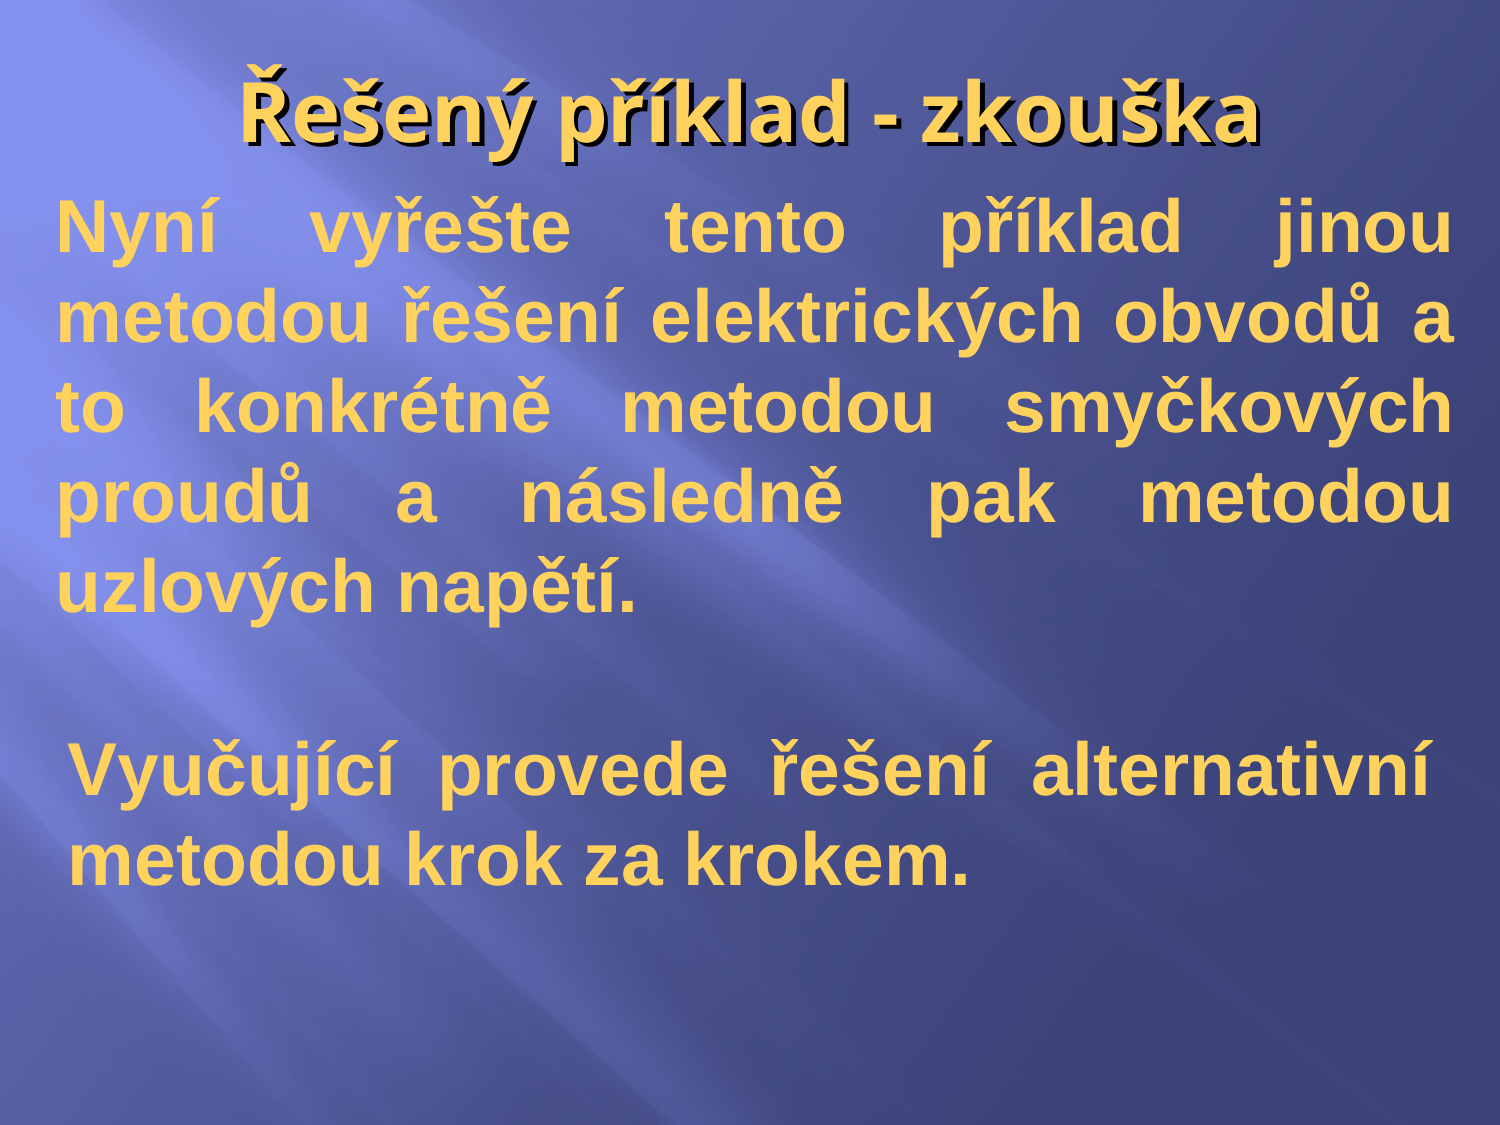

# Řešený příklad - zkouška
Nyní vyřešte tento příklad jinou metodou řešení elektrických obvodů a to konkrétně metodou smyčkových proudů a následně pak metodou uzlových napětí.
Vyučující provede řešení alternativní metodou krok za krokem.